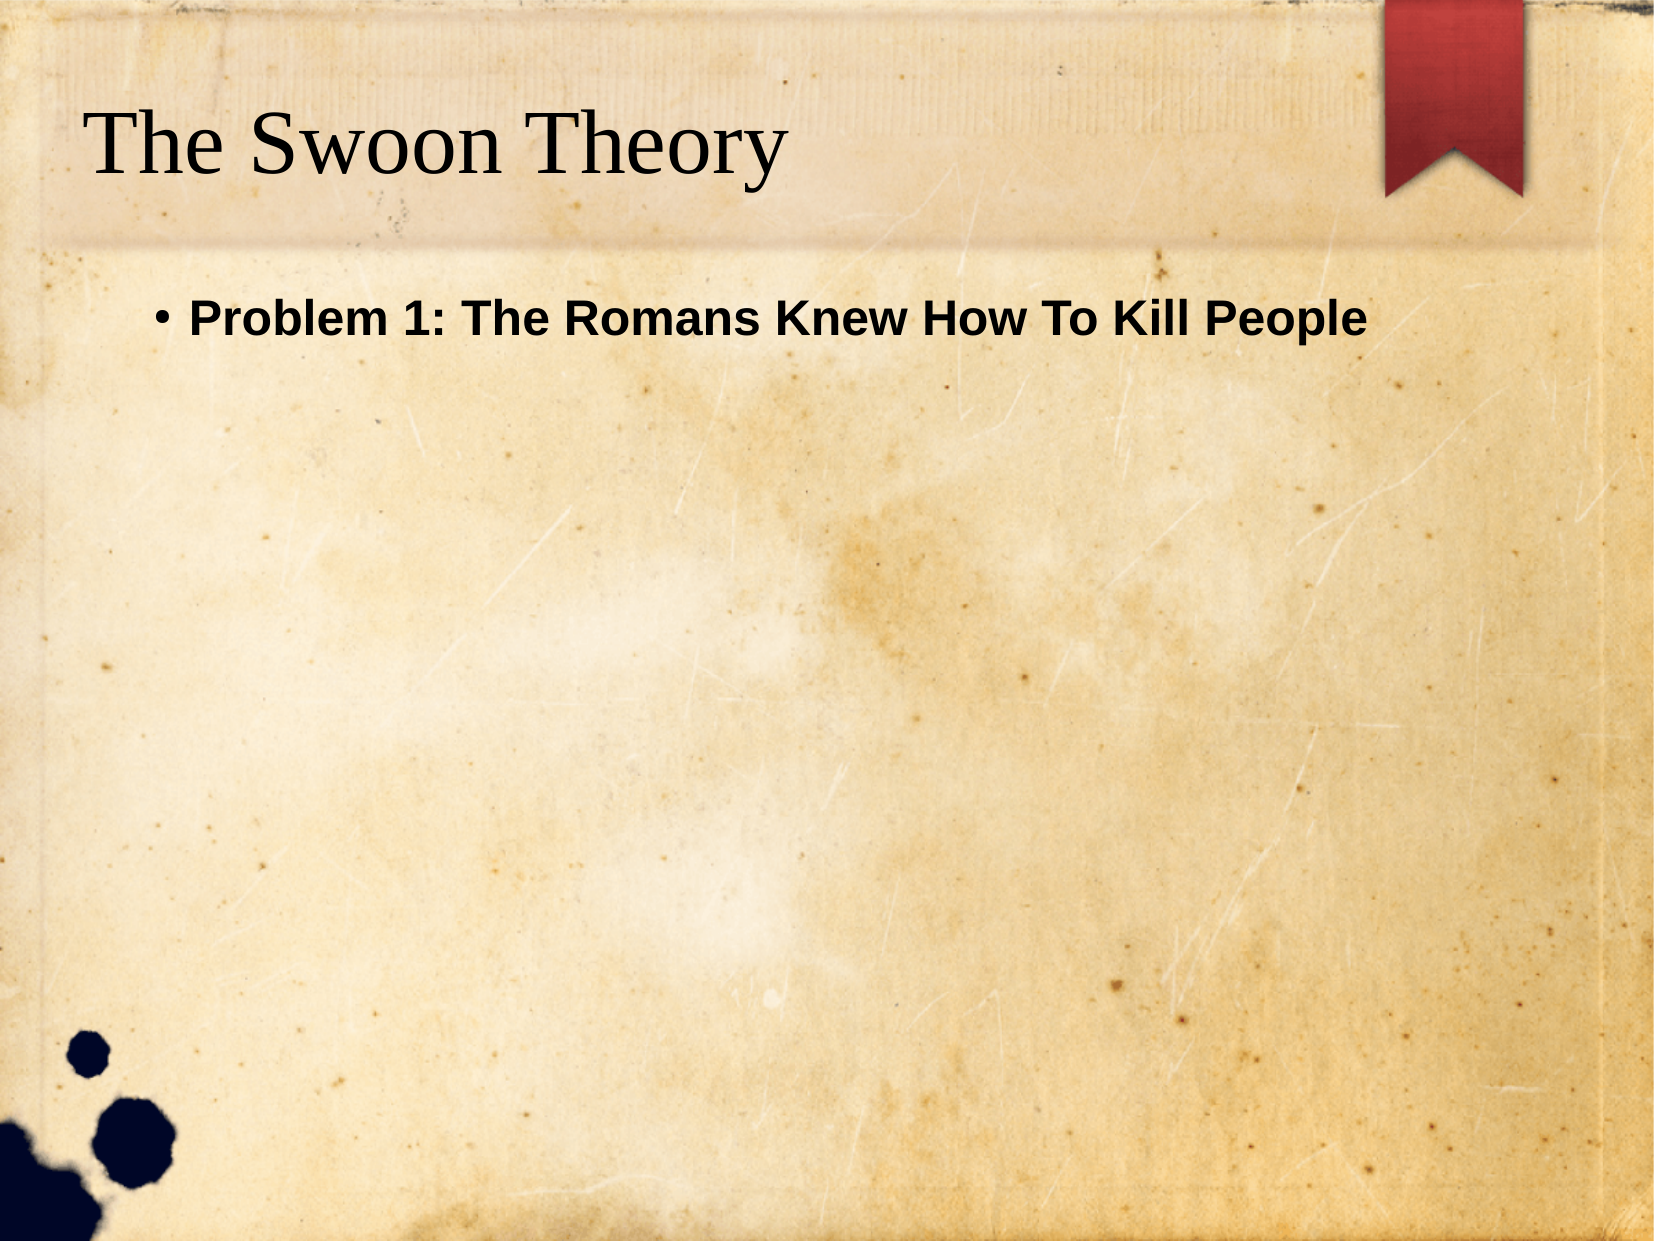

# The Swoon Theory
Problem 1: The Romans Knew How To Kill People